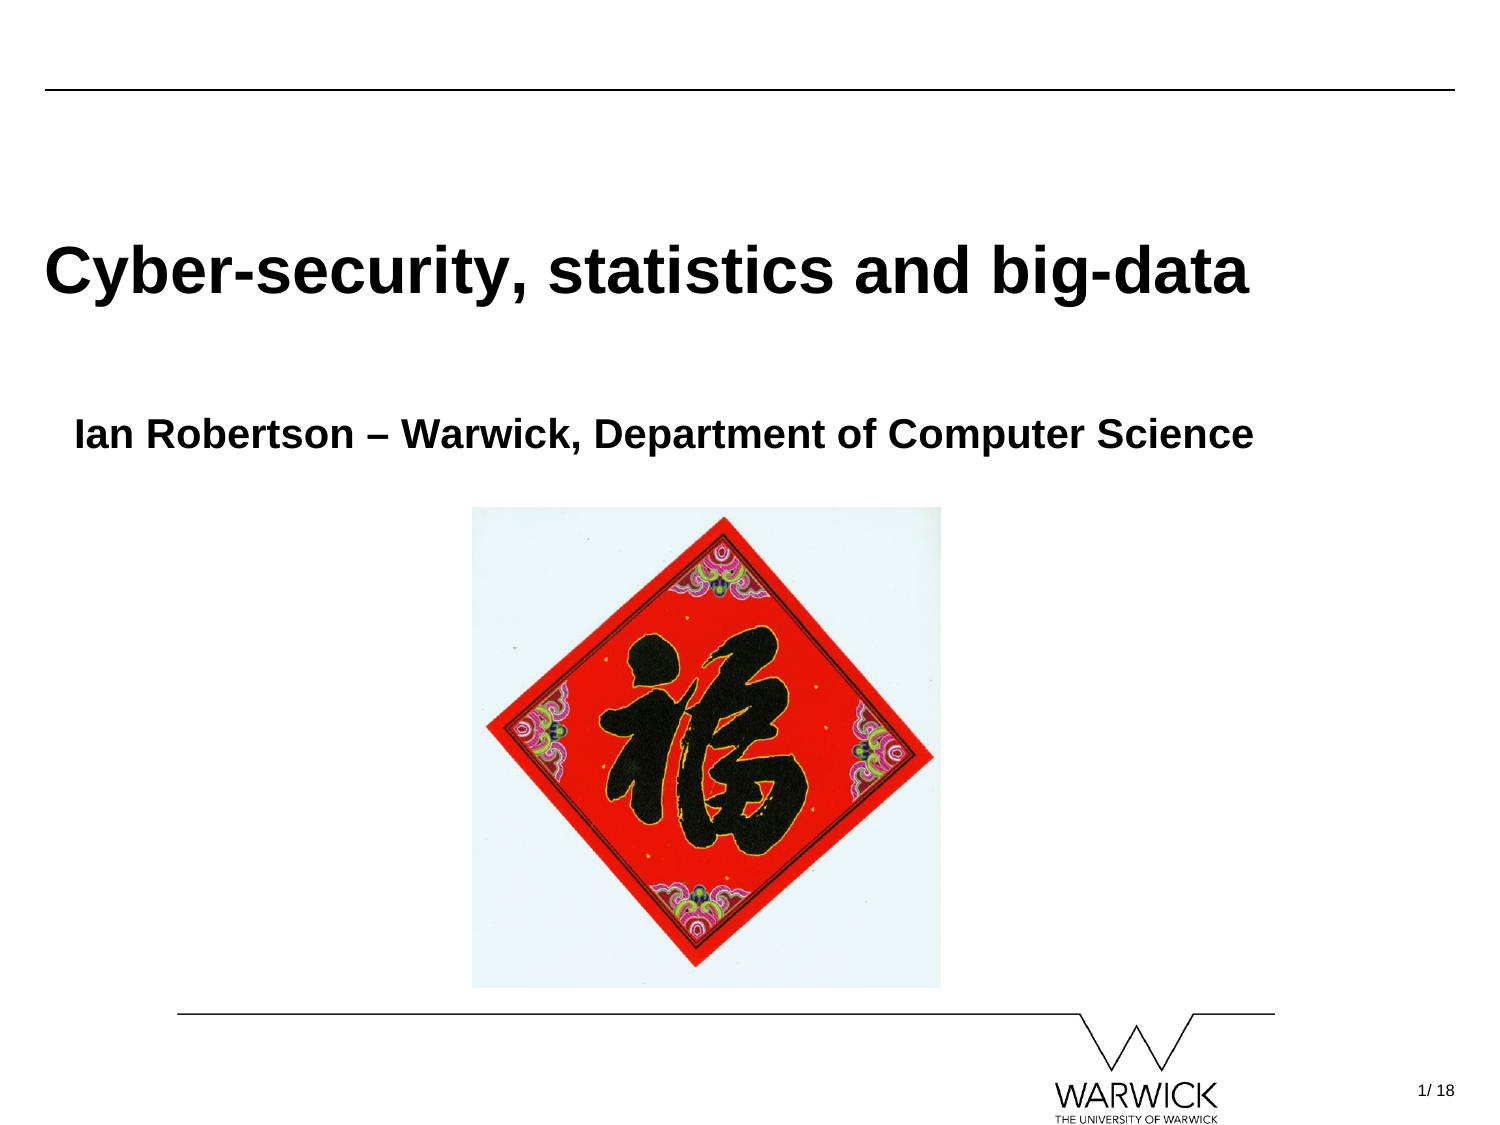

# Cyber-security, statistics and big-data
Ian Robertson – Warwick, Department of Computer Science